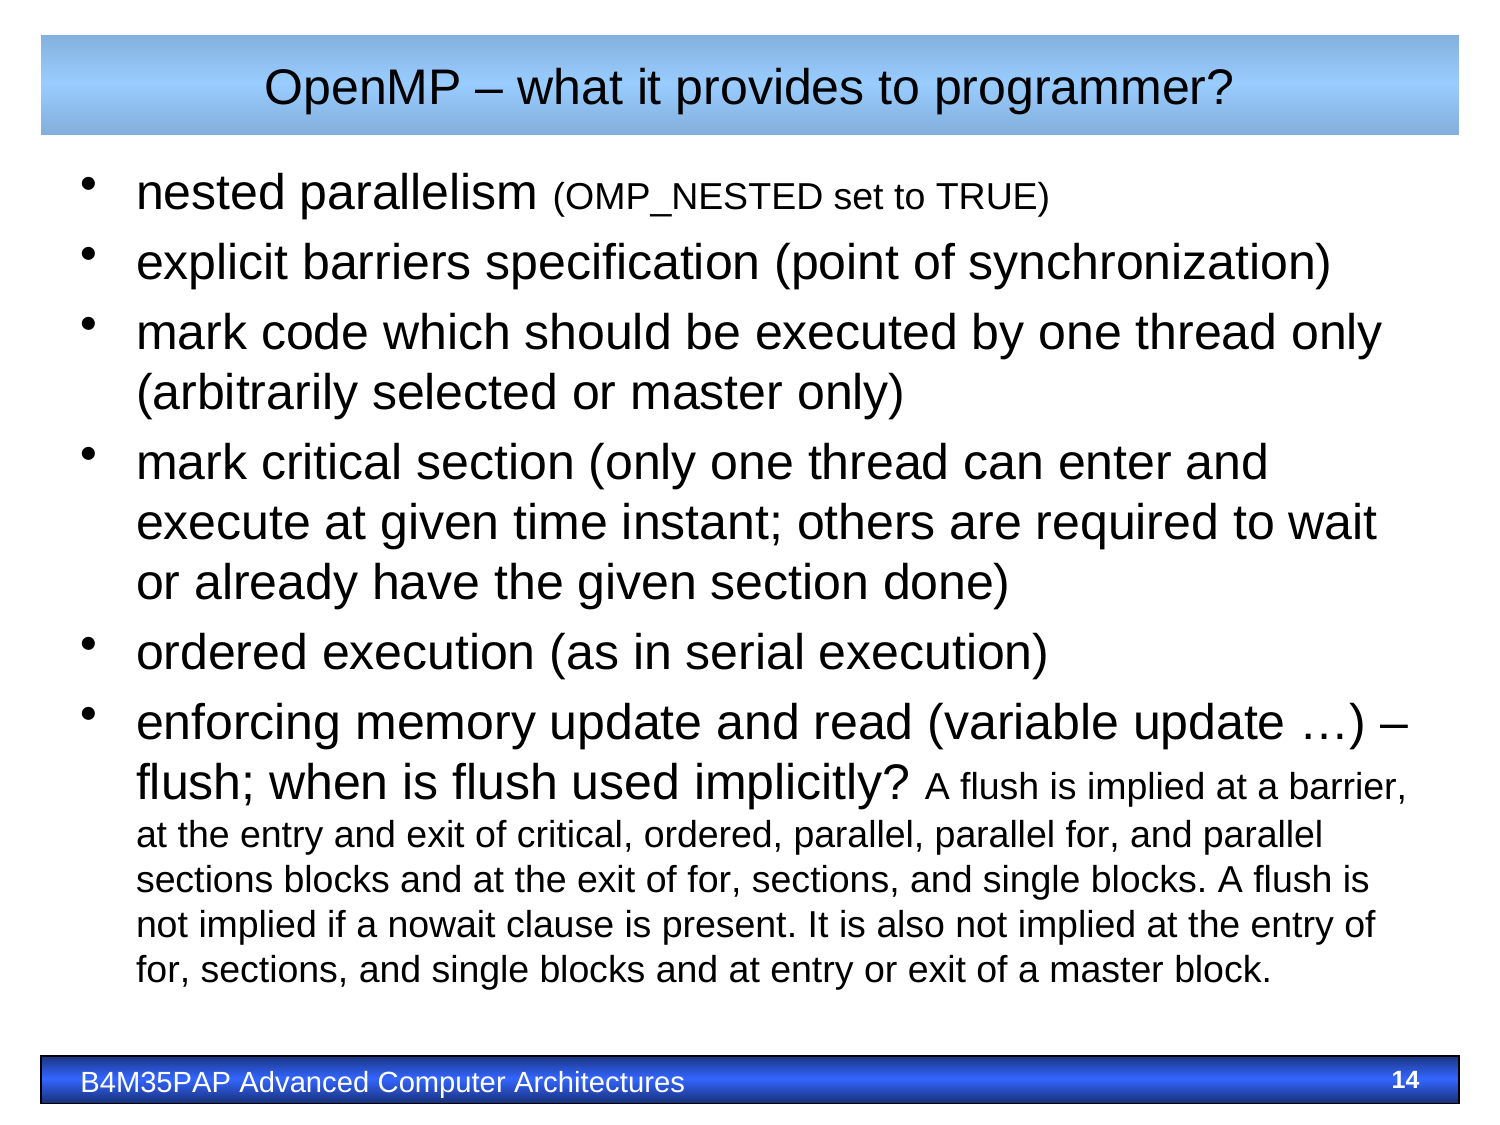

# OpenMP – what it provides to programmer?
nested parallelism (OMP_NESTED set to TRUE)
explicit barriers specification (point of synchronization)
mark code which should be executed by one thread only (arbitrarily selected or master only)
mark critical section (only one thread can enter and execute at given time instant; others are required to wait or already have the given section done)
ordered execution (as in serial execution)
enforcing memory update and read (variable update …) – flush; when is flush used implicitly? A flush is implied at a barrier, at the entry and exit of critical, ordered, parallel, parallel for, and parallel sections blocks and at the exit of for, sections, and single blocks. A flush is not implied if a nowait clause is present. It is also not implied at the entry of for, sections, and single blocks and at entry or exit of a master block.